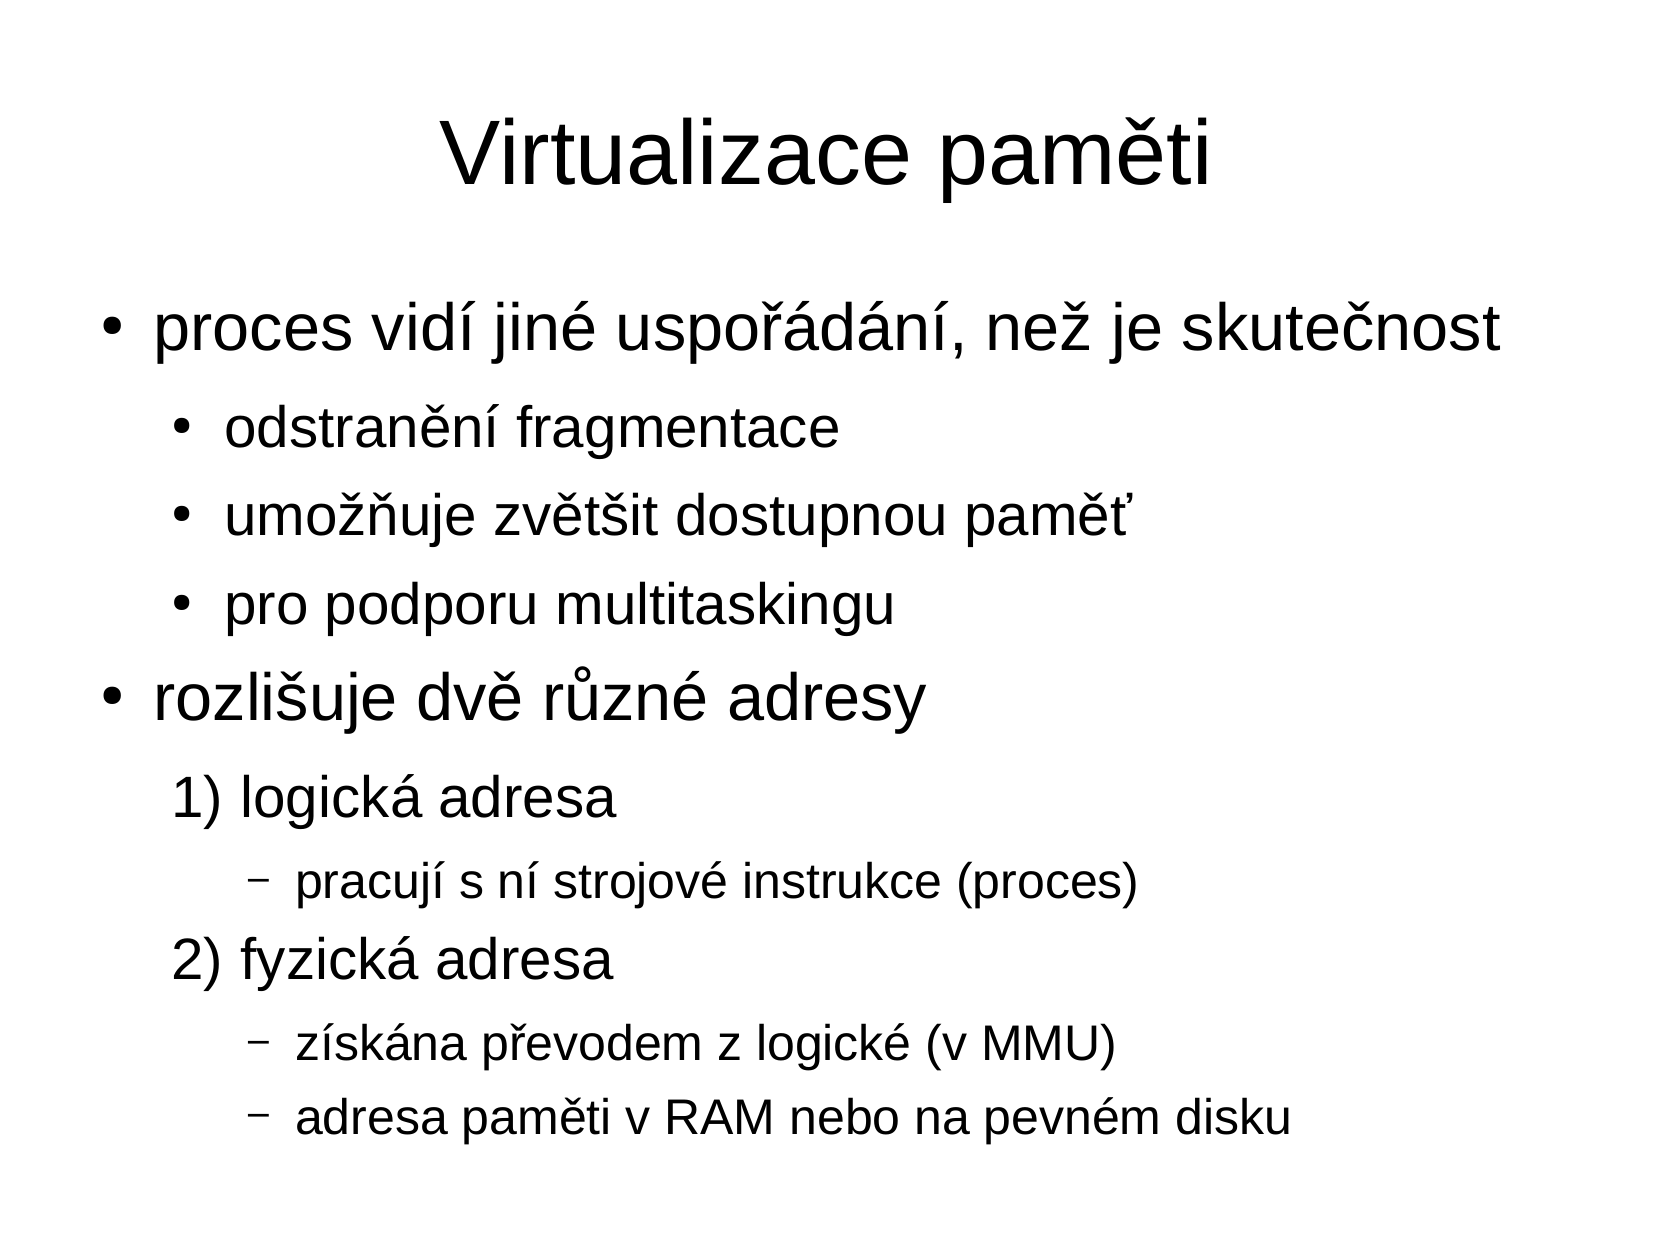

# Virtualizace paměti
proces vidí jiné uspořádání, než je skutečnost
odstranění fragmentace
umožňuje zvětšit dostupnou paměť
pro podporu multitaskingu
rozlišuje dvě různé adresy
 logická adresa
pracují s ní strojové instrukce (proces)
 fyzická adresa
získána převodem z logické (v MMU)
adresa paměti v RAM nebo na pevném disku